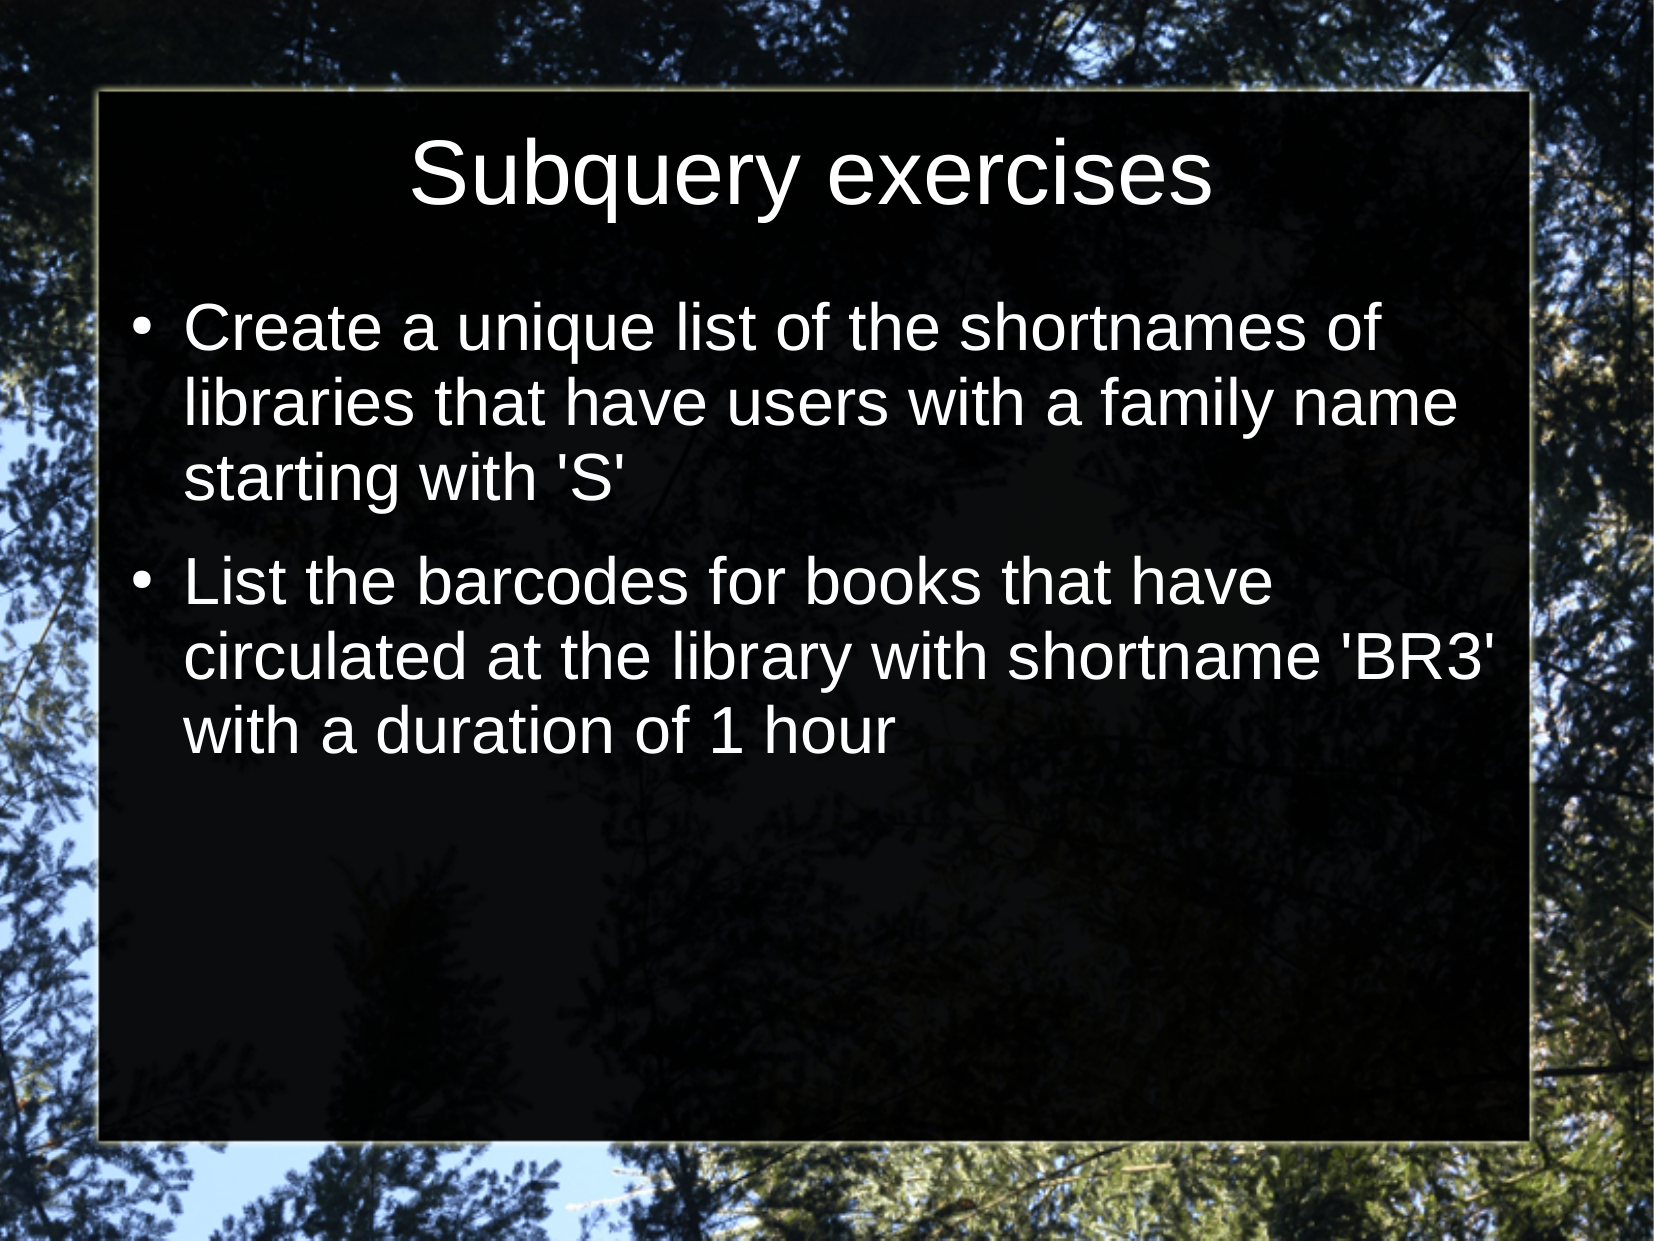

# Subquery exercises
Create a unique list of the shortnames of libraries that have users with a family name starting with 'S'
List the barcodes for books that have circulated at the library with shortname 'BR3' with a duration of 1 hour